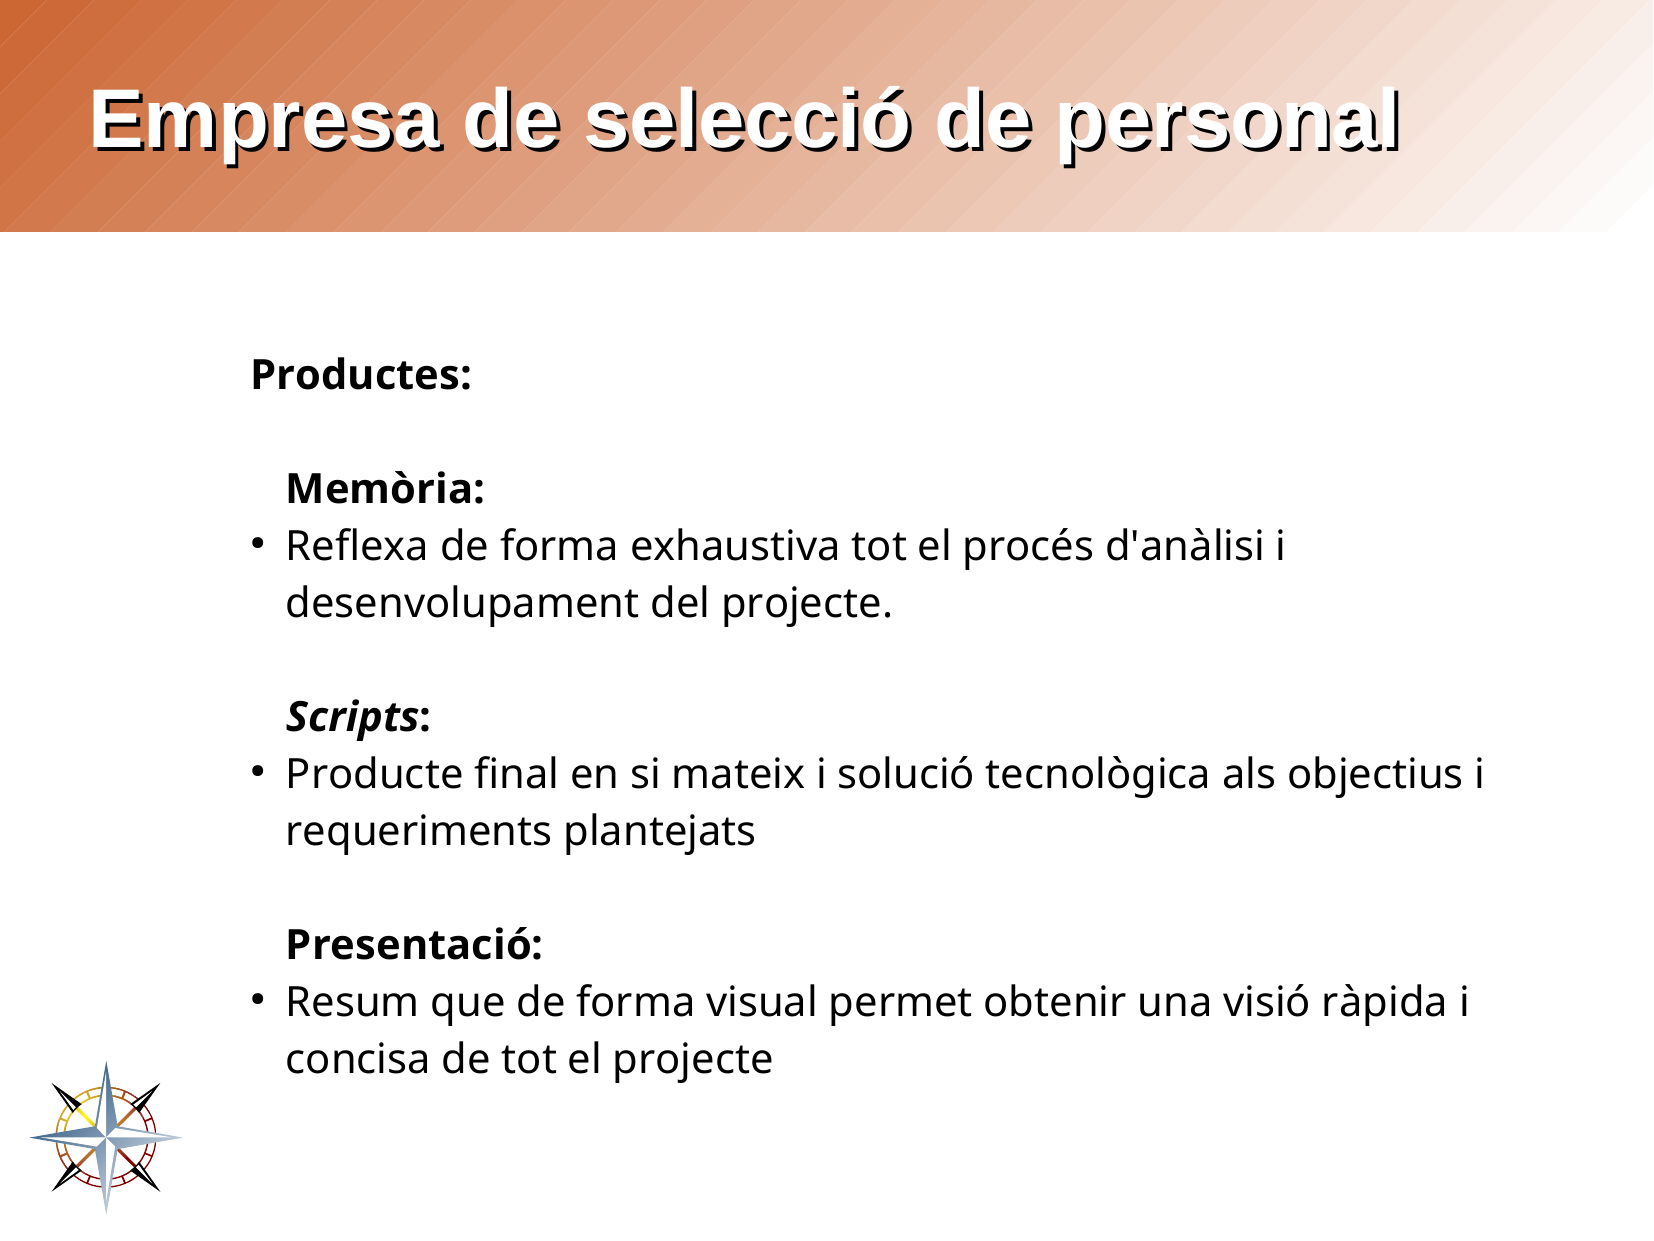

# Empresa de selecció de personal
Productes:
Memòria:
Reflexa de forma exhaustiva tot el procés d'anàlisi i desenvolupament del projecte.
Scripts:
Producte final en si mateix i solució tecnològica als objectius i requeriments plantejats
Presentació:
Resum que de forma visual permet obtenir una visió ràpida i concisa de tot el projecte